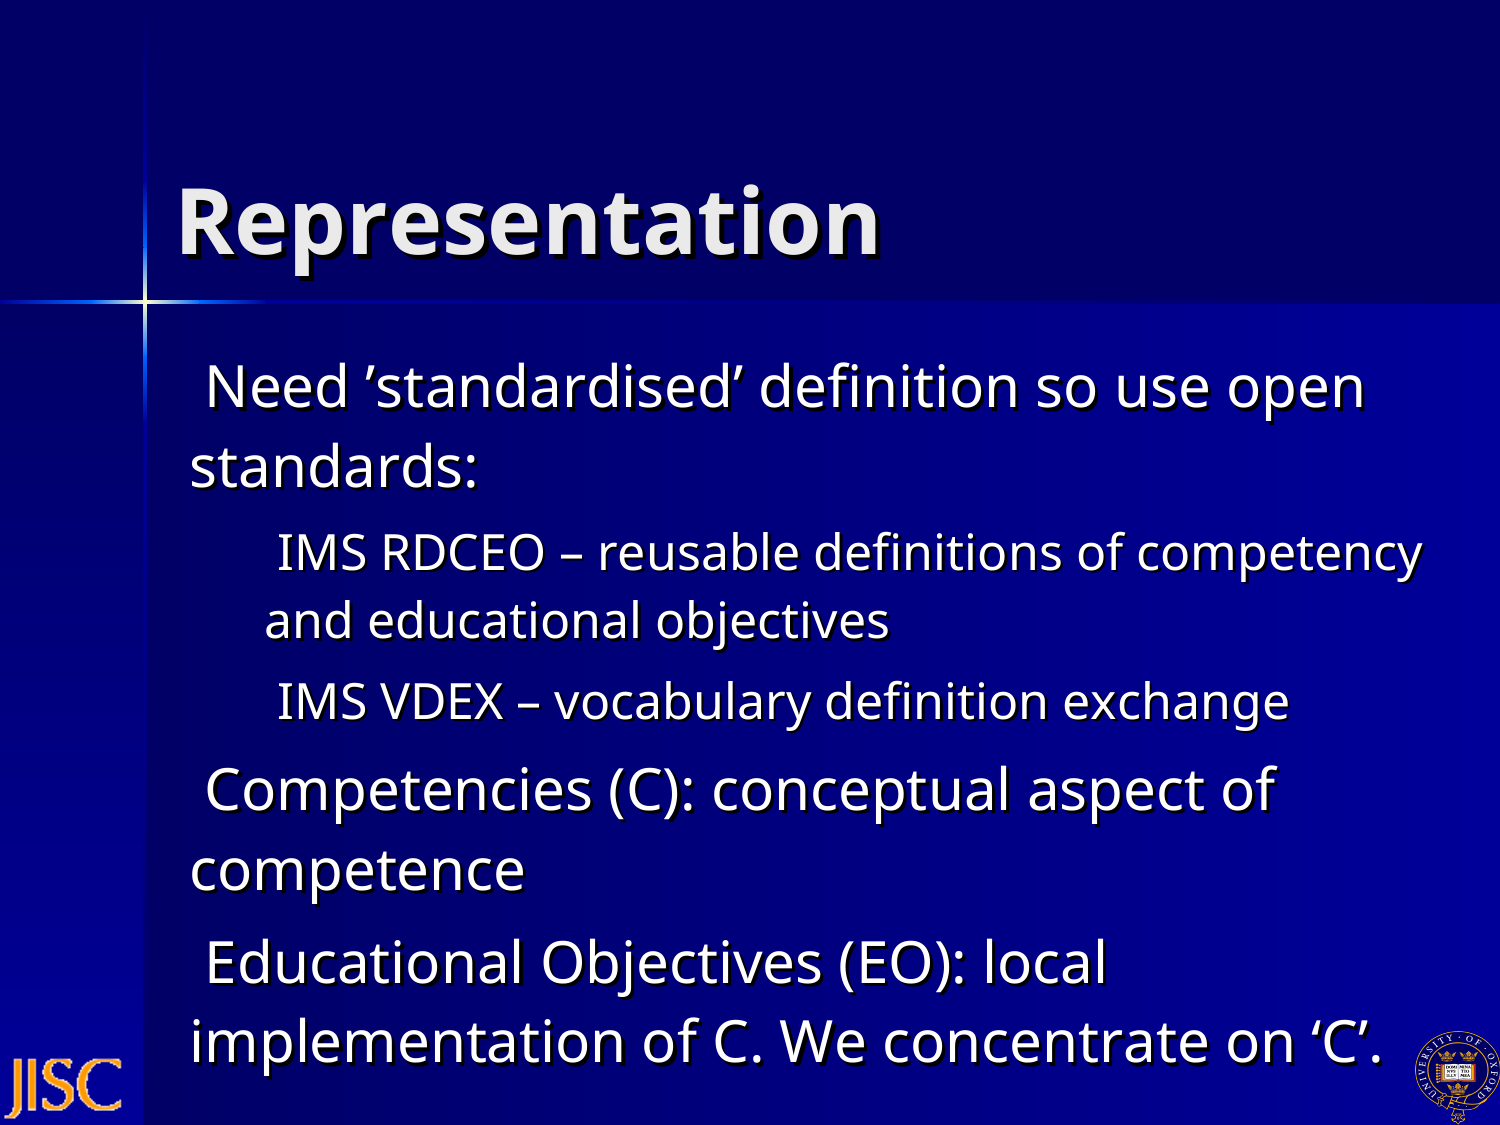

# Representation
 Need ’standardised’ definition so use open standards:
 IMS RDCEO – reusable definitions of competency and educational objectives
 IMS VDEX – vocabulary definition exchange
 Competencies (C): conceptual aspect of competence
 Educational Objectives (EO): local implementation of C. We concentrate on ‘C’.